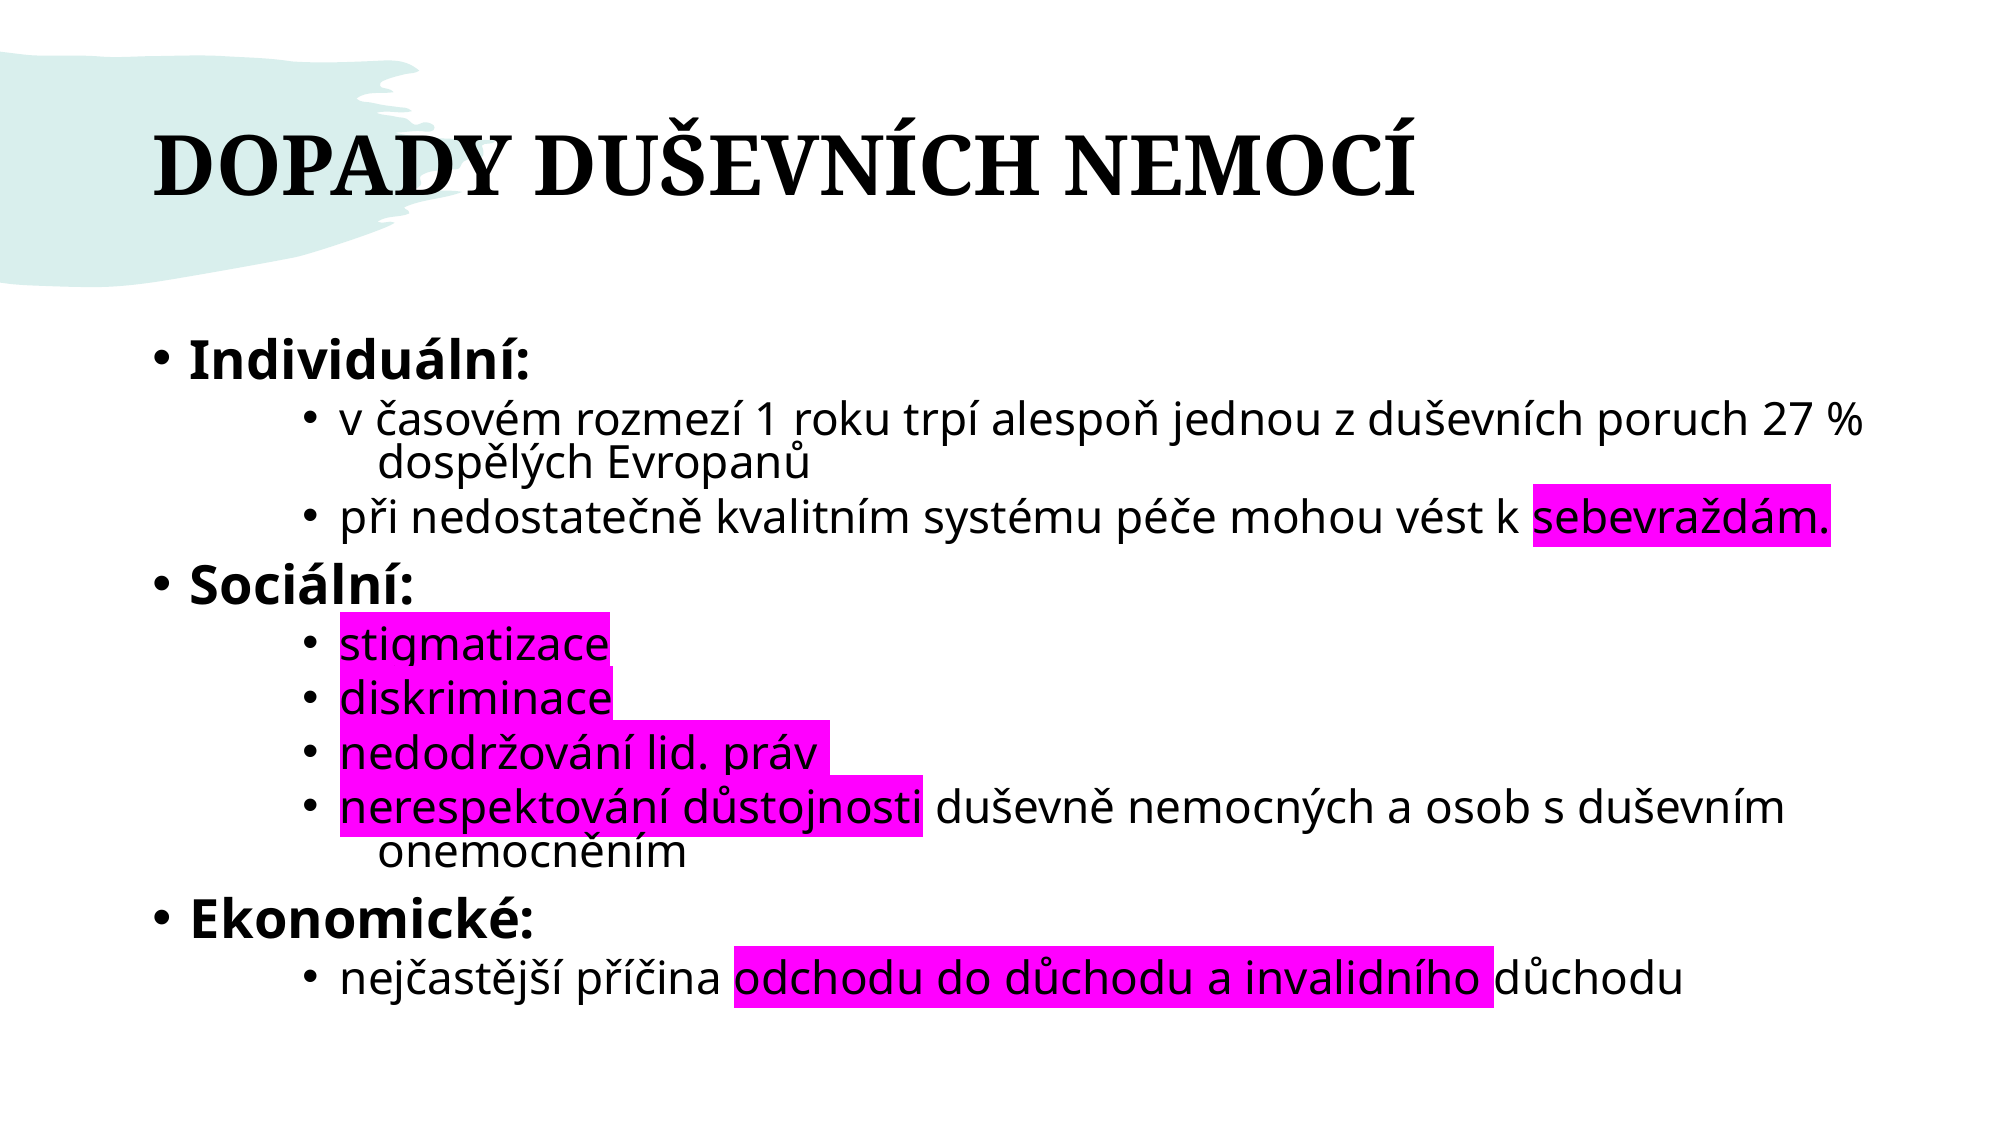

# DOPADY DUŠEVNÍCH NEMOCÍ
Individuální:
v časovém rozmezí 1 roku trpí alespoň jednou z duševních poruch 27 % dospělých Evropanů
při nedostatečně kvalitním systému péče mohou vést k sebevraždám.
Sociální:
stigmatizace
diskriminace
nedodržování lid. práv
nerespektování důstojnosti duševně nemocných a osob s duševním onemocněním
Ekonomické:
nejčastější příčina odchodu do důchodu a invalidního důchodu